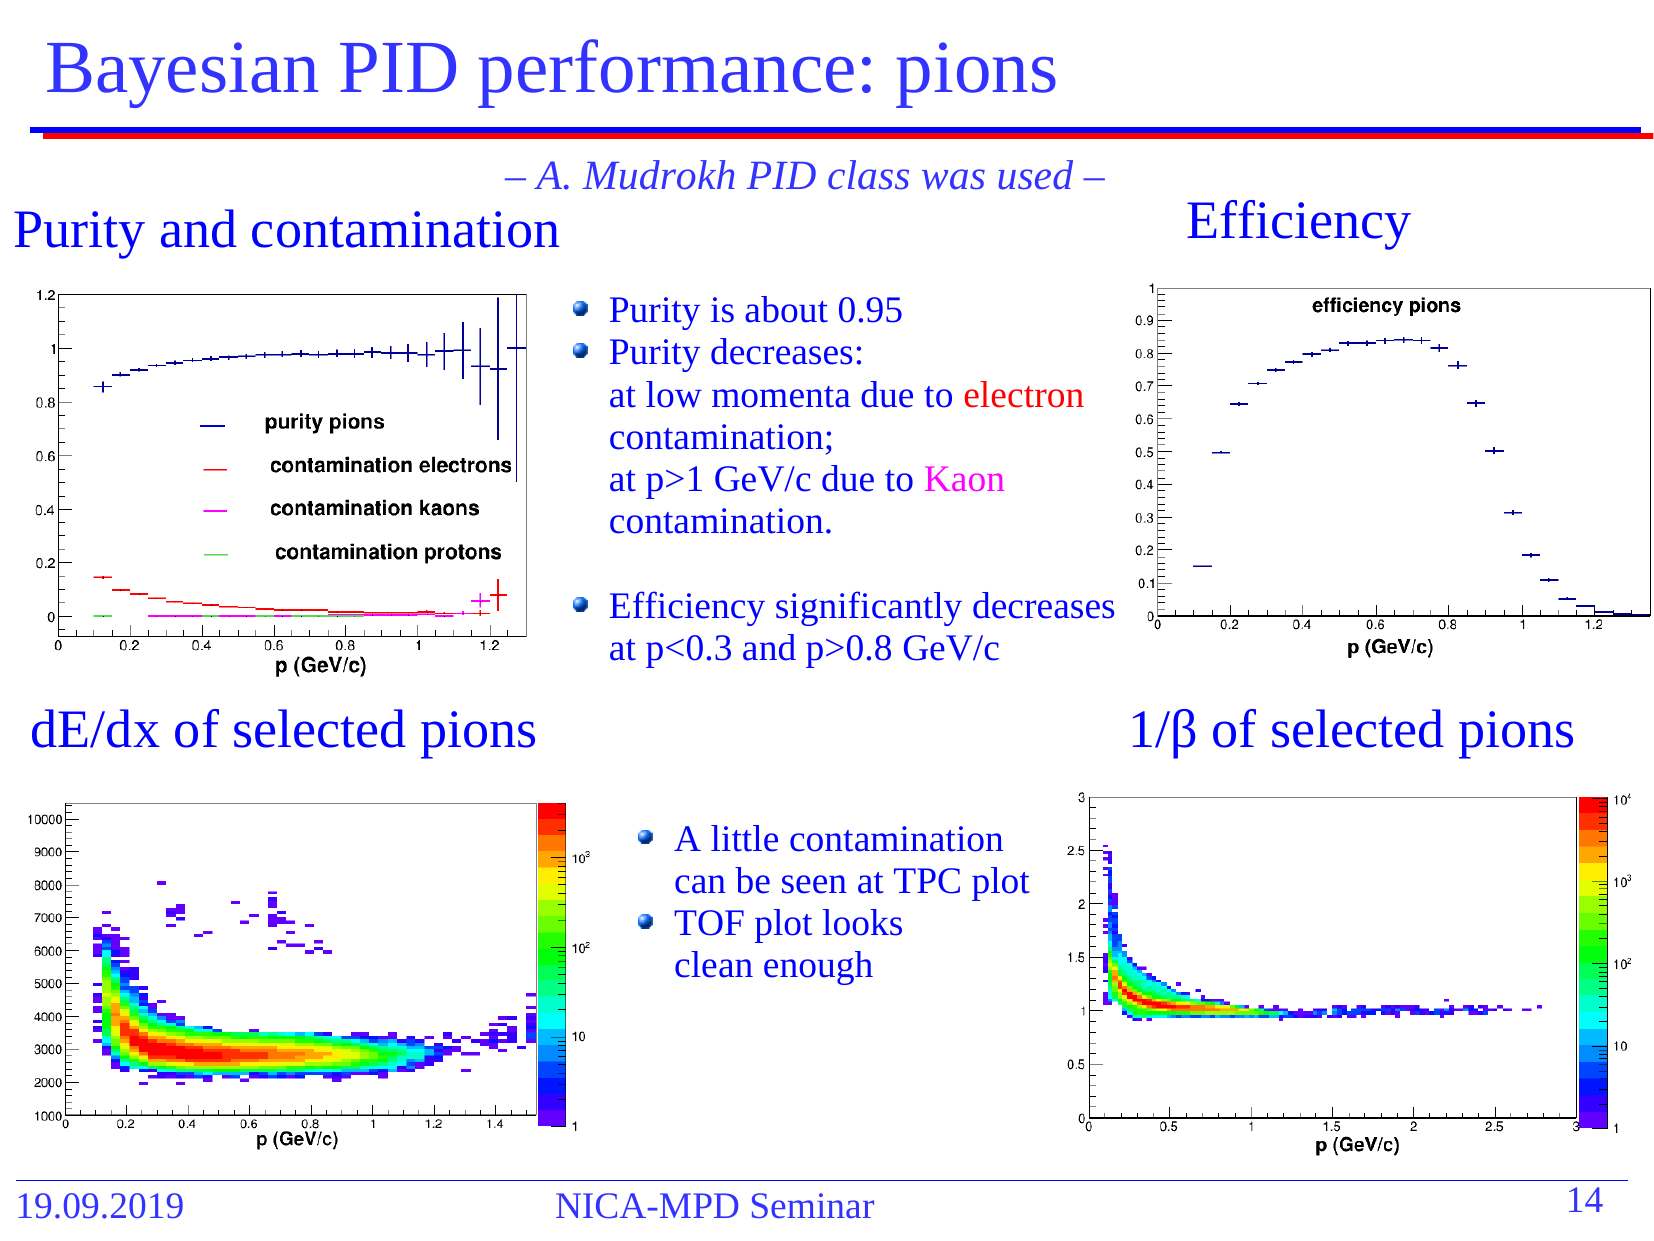

Bayesian PID performance: pions
– A. Mudrokh PID class was used –
Efficiency
Purity and contamination
Purity is about 0.95
Purity decreases:
at low momenta due to electron
contamination;
at p>1 GeV/c due to Kaon
contamination.
Efficiency significantly decreases
at p<0.3 and p>0.8 GeV/c
1/β of selected pions
dE/dx of selected pions
A little contamination
can be seen at TPC plot
TOF plot looks
clean enough
14